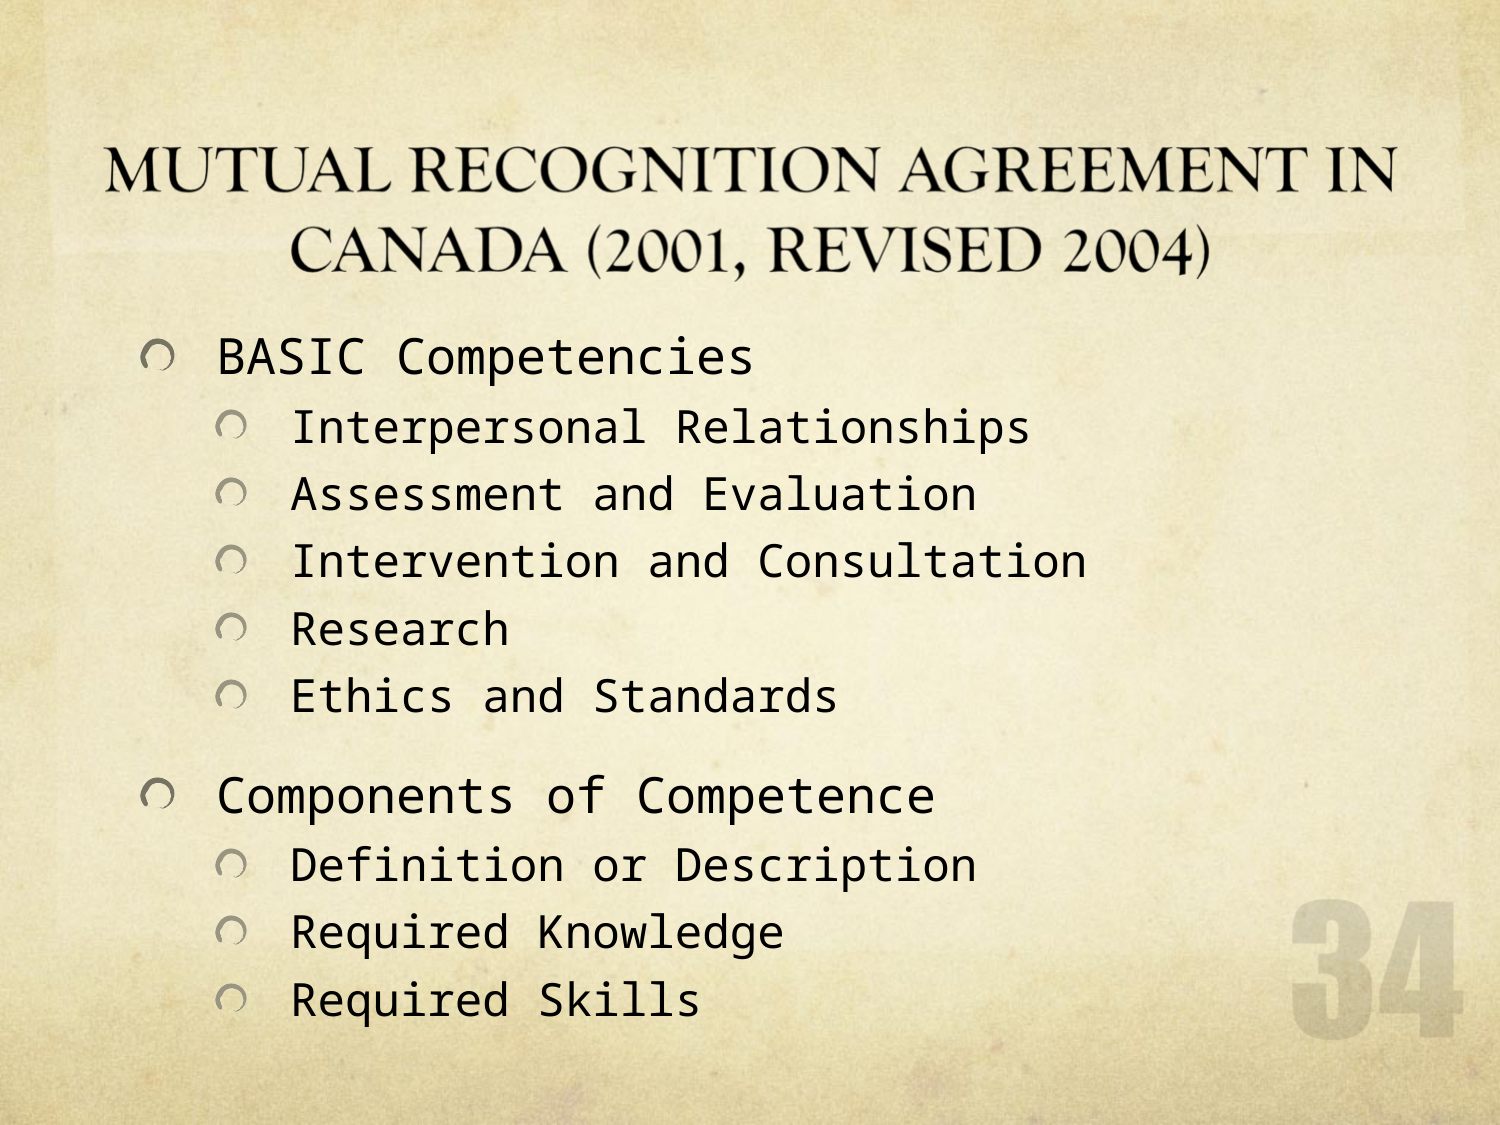

# BASIC Competencies
Interpersonal Relationships
Assessment and Evaluation
Intervention and Consultation
Research
Ethics and Standards
Components of Competence
Definition or Description
Required Knowledge
Required Skills